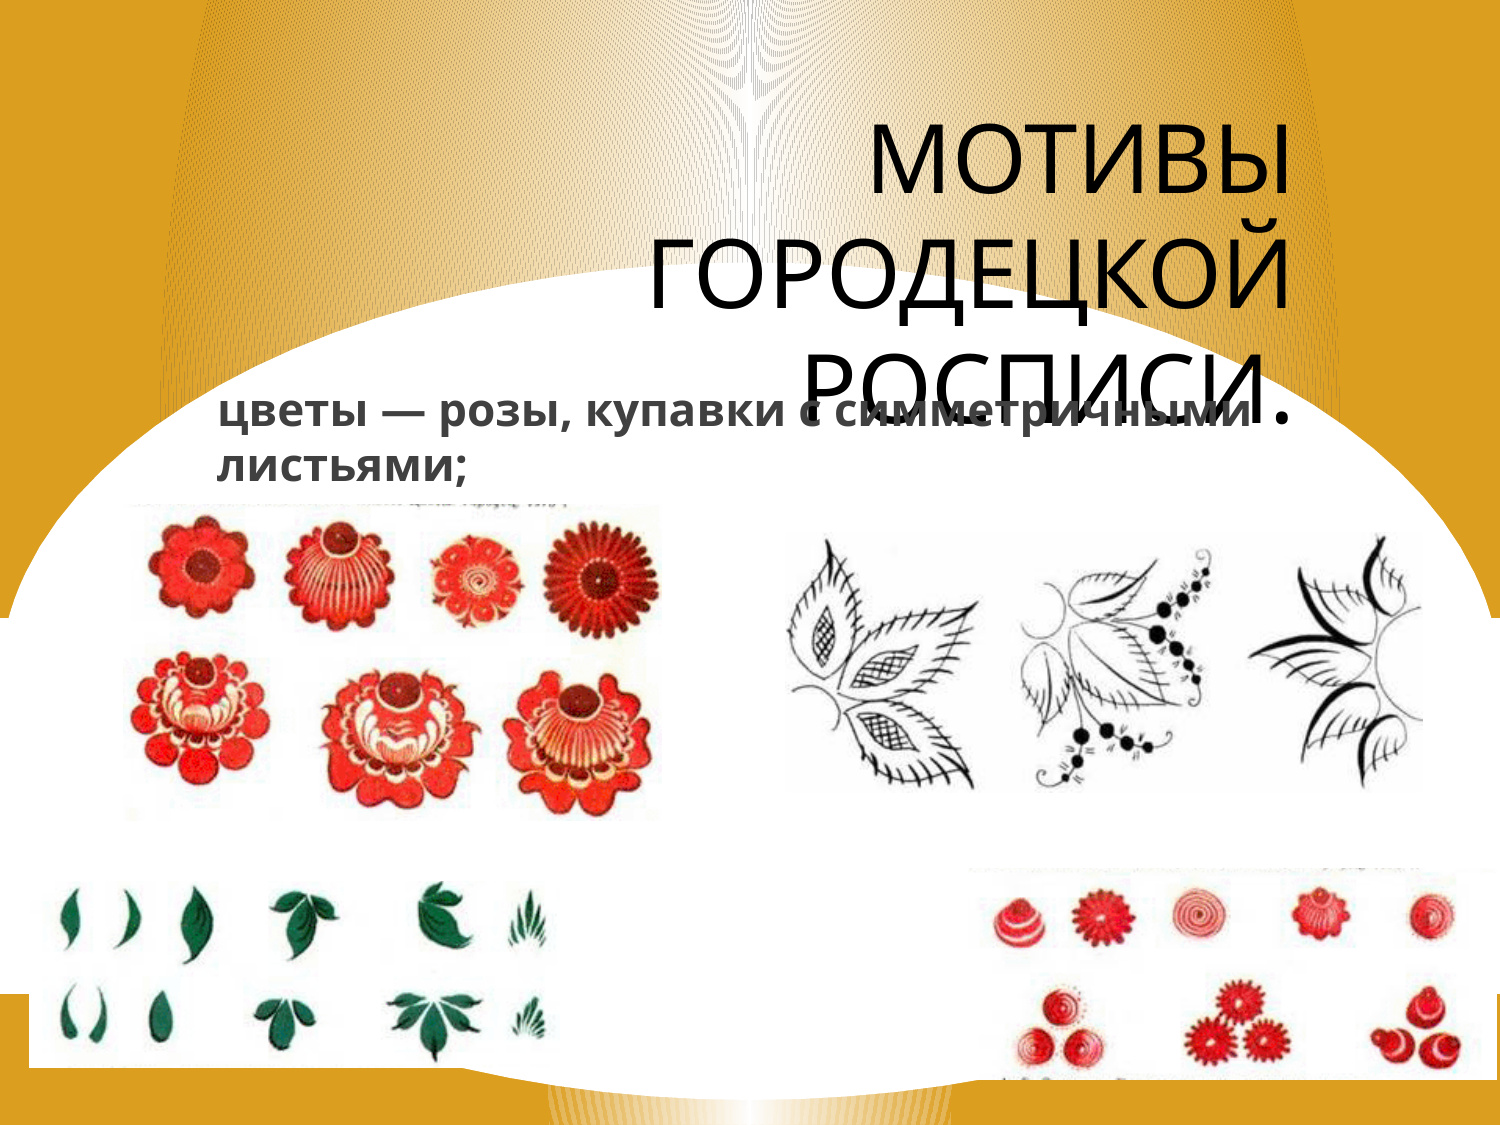

# МОТИВЫ ГОРОДЕЦКОЙ РОСПИСИ.
цветы — розы, купавки с симметричными листьями;